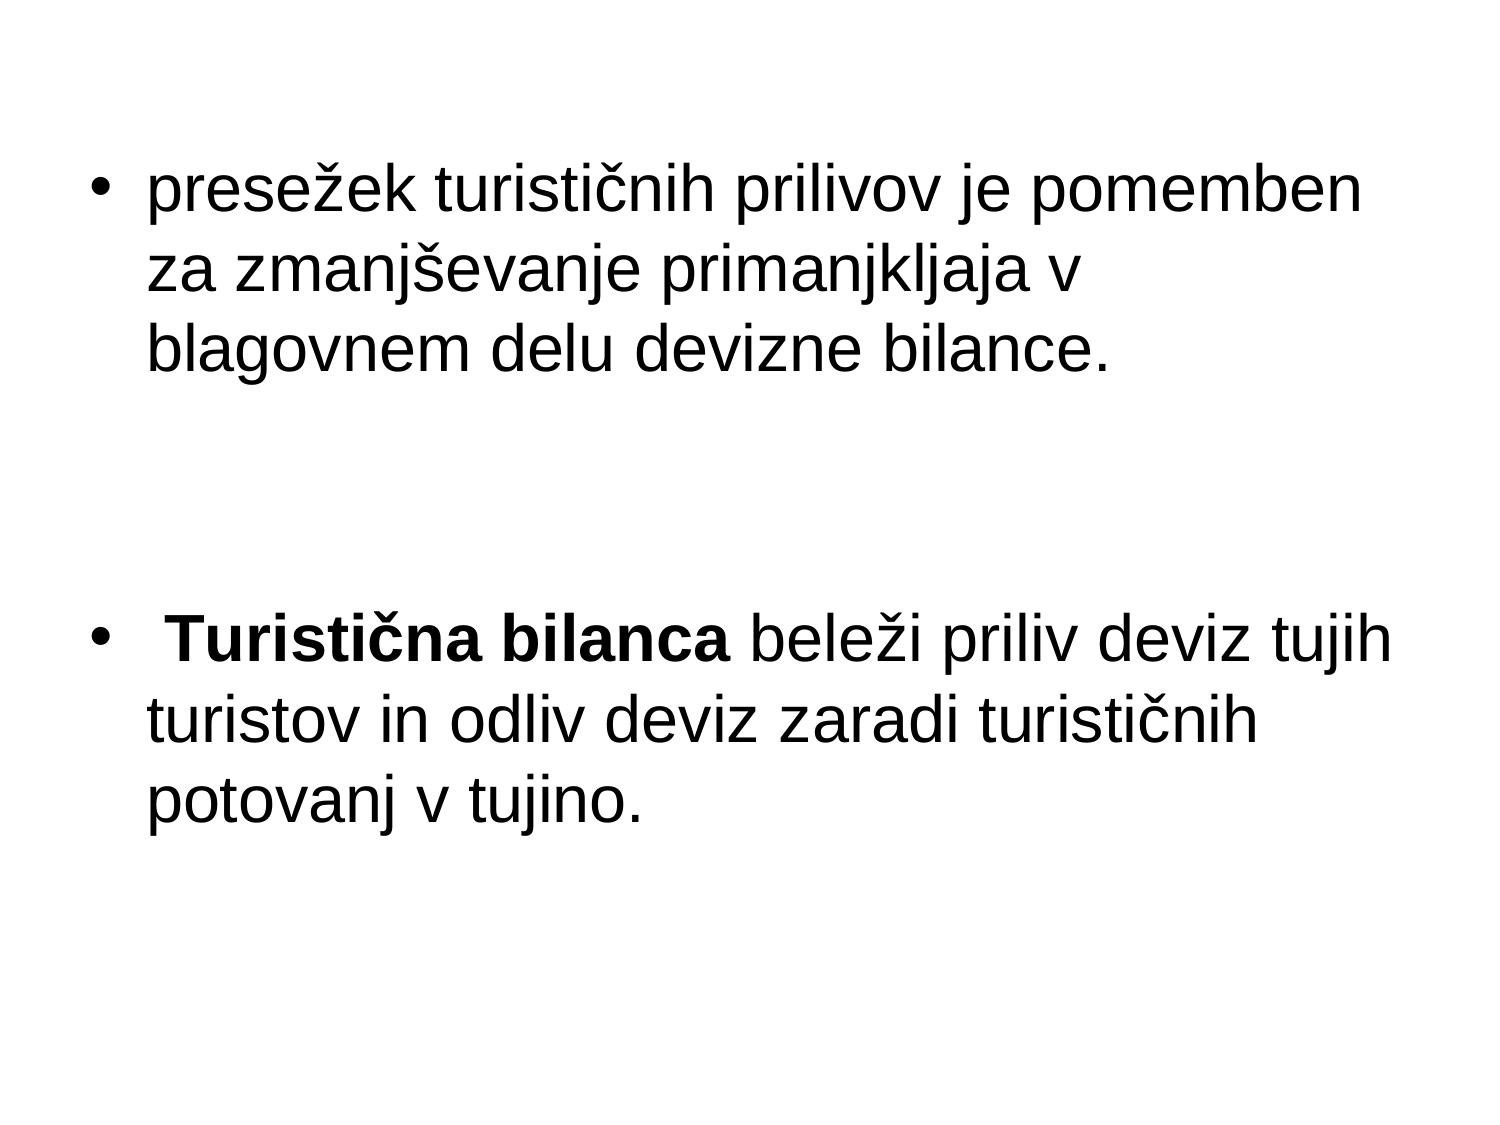

# presežek turističnih prilivov je pomemben za zmanjševanje primanjkljaja v blagovnem delu devizne bilance.
 Turistična bilanca beleži priliv deviz tujih turistov in odliv deviz zaradi turističnih potovanj v tujino.